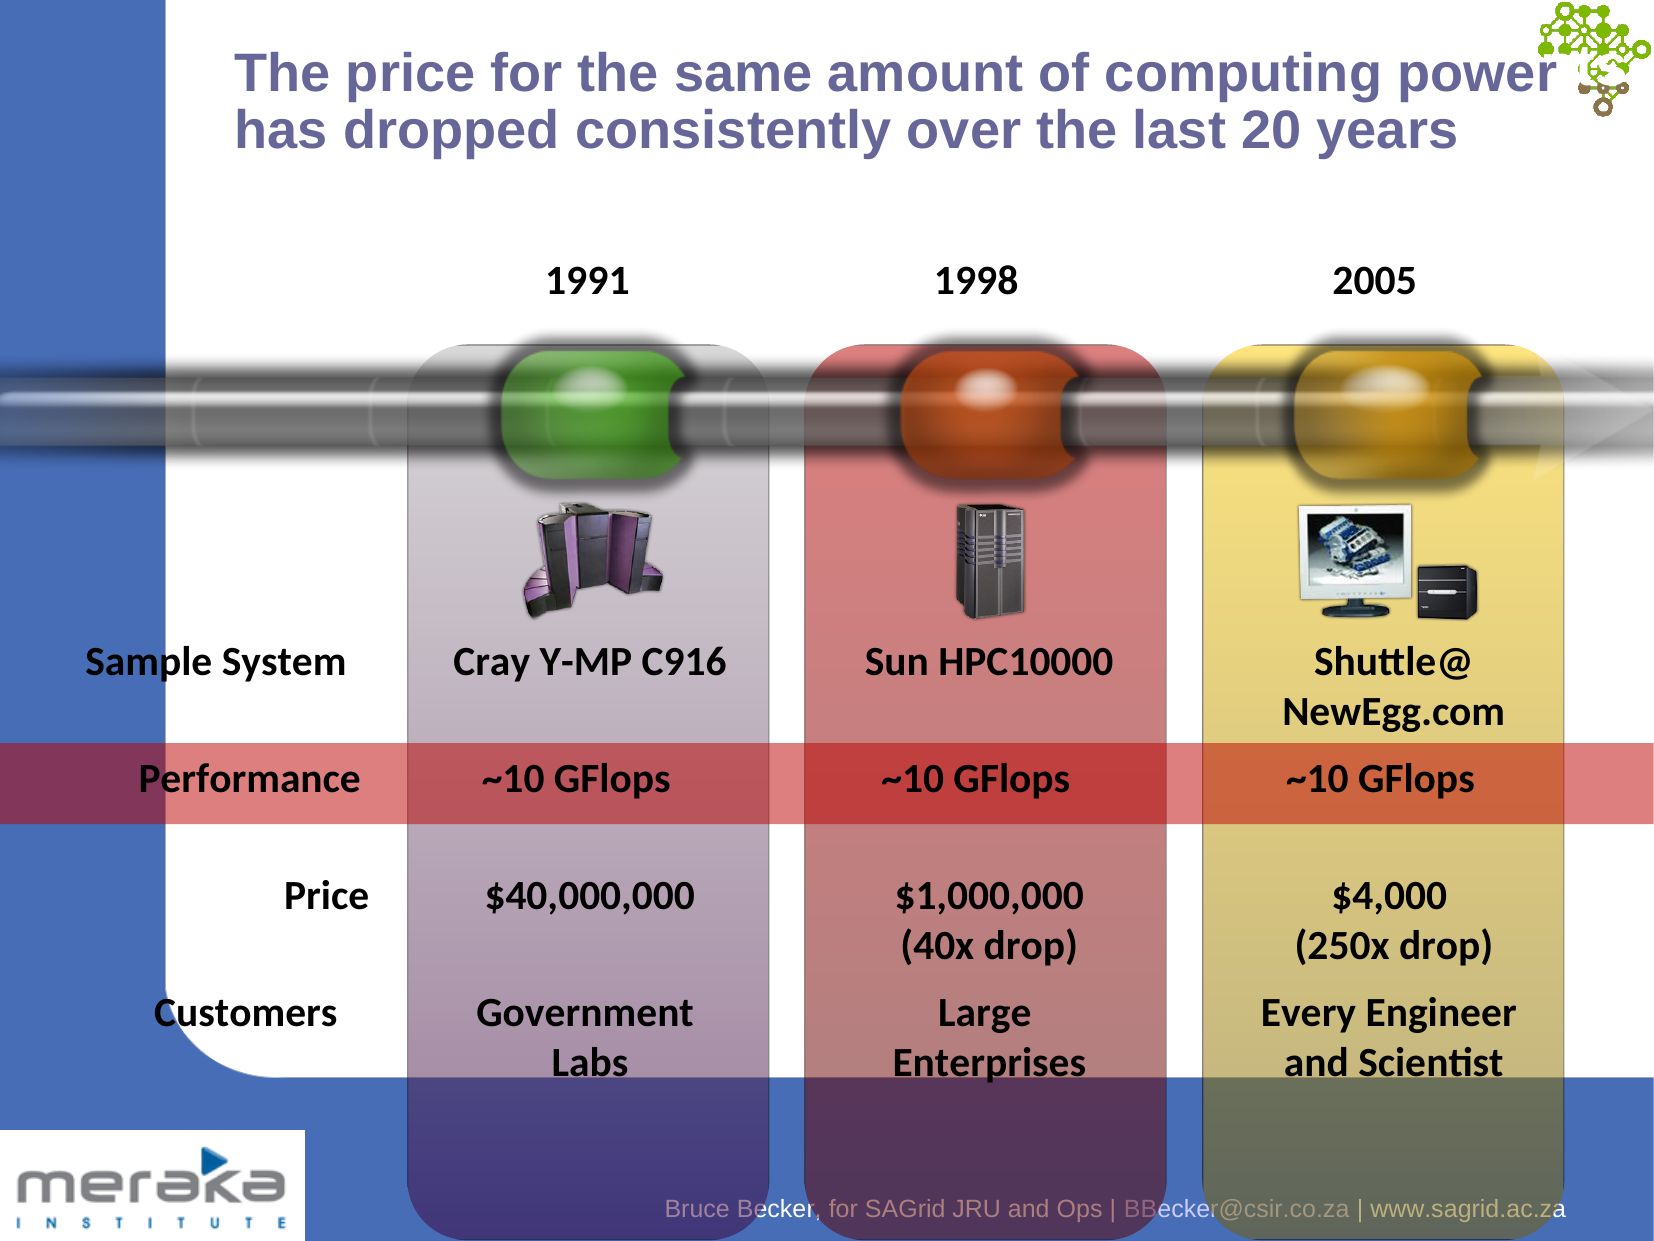

Entry Price-Points
For HPC Has Dropped
# The price for the same amount of computing power has dropped consistently over the last 20 years
1991
1998
2005
Sample System
Cray Y-MP C916
Sun HPC10000
Shuttle@
NewEgg.com
Performance
~10 GFlops
~10 GFlops
~10 GFlops
Price
$40,000,000
$1,000,000
(40x drop)
$4,000
(250x drop)
Customers
Government
Labs
Large
Enterprises
Every Engineer
and Scientist